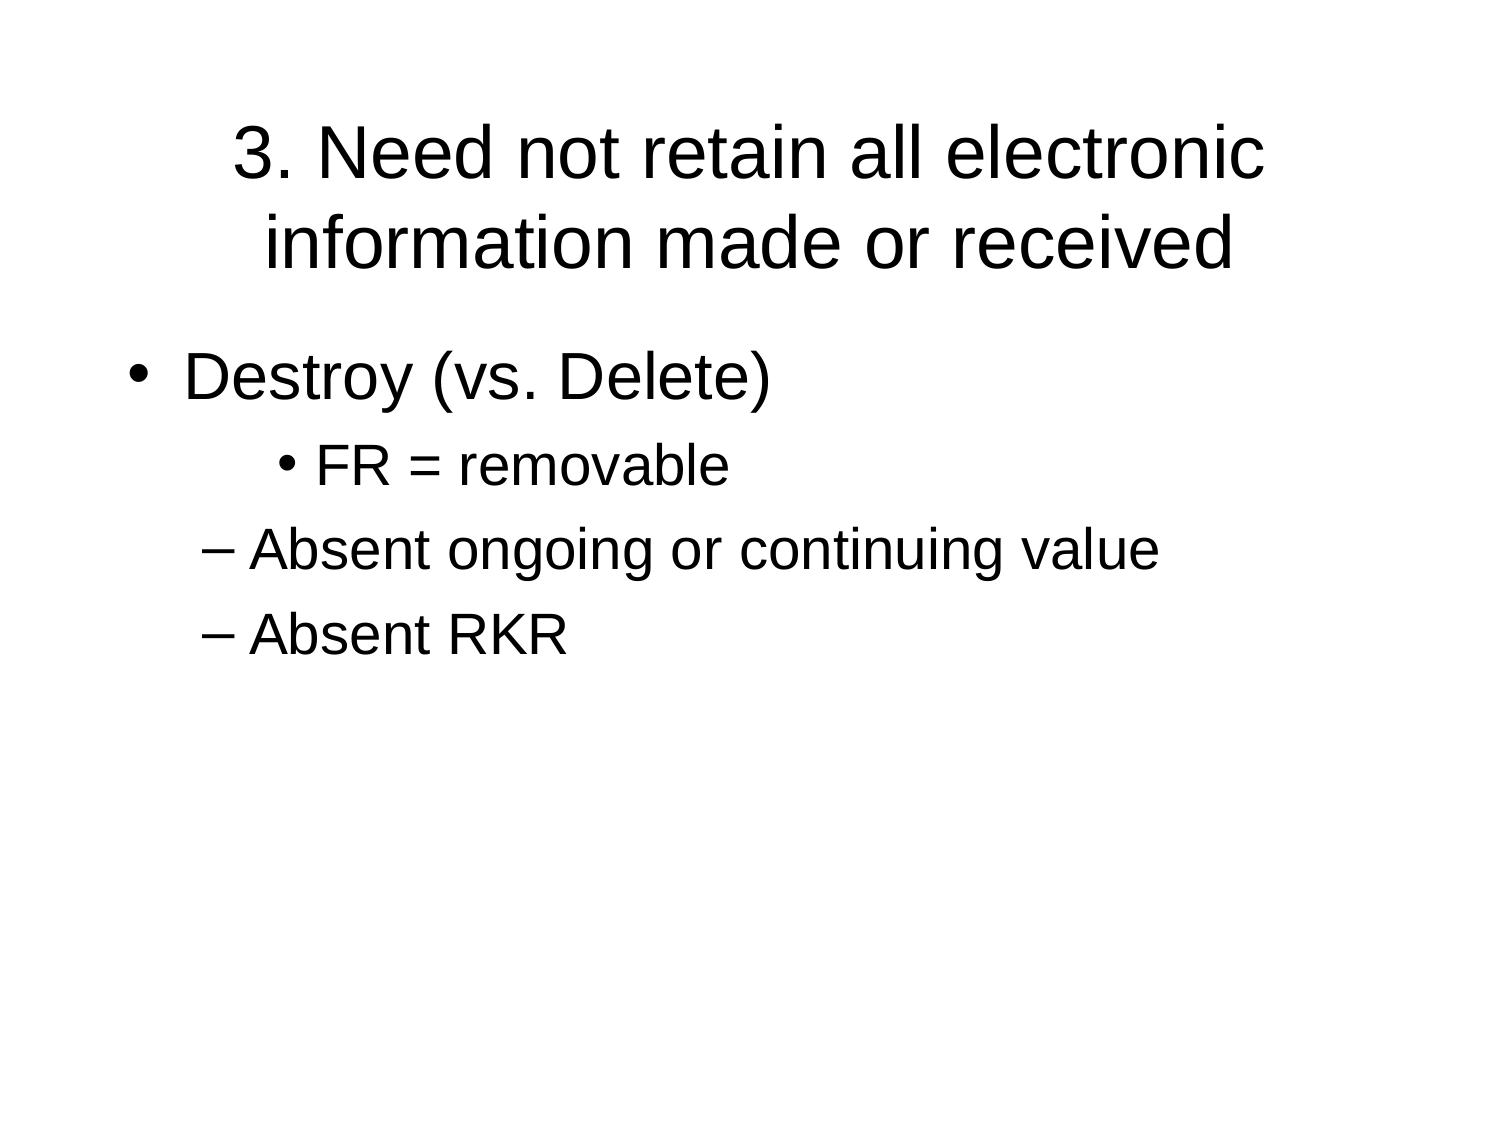

# 3. Need not retain all electronic information made or received
Destroy (vs. Delete)
FR = removable
Absent ongoing or continuing value
Absent RKR